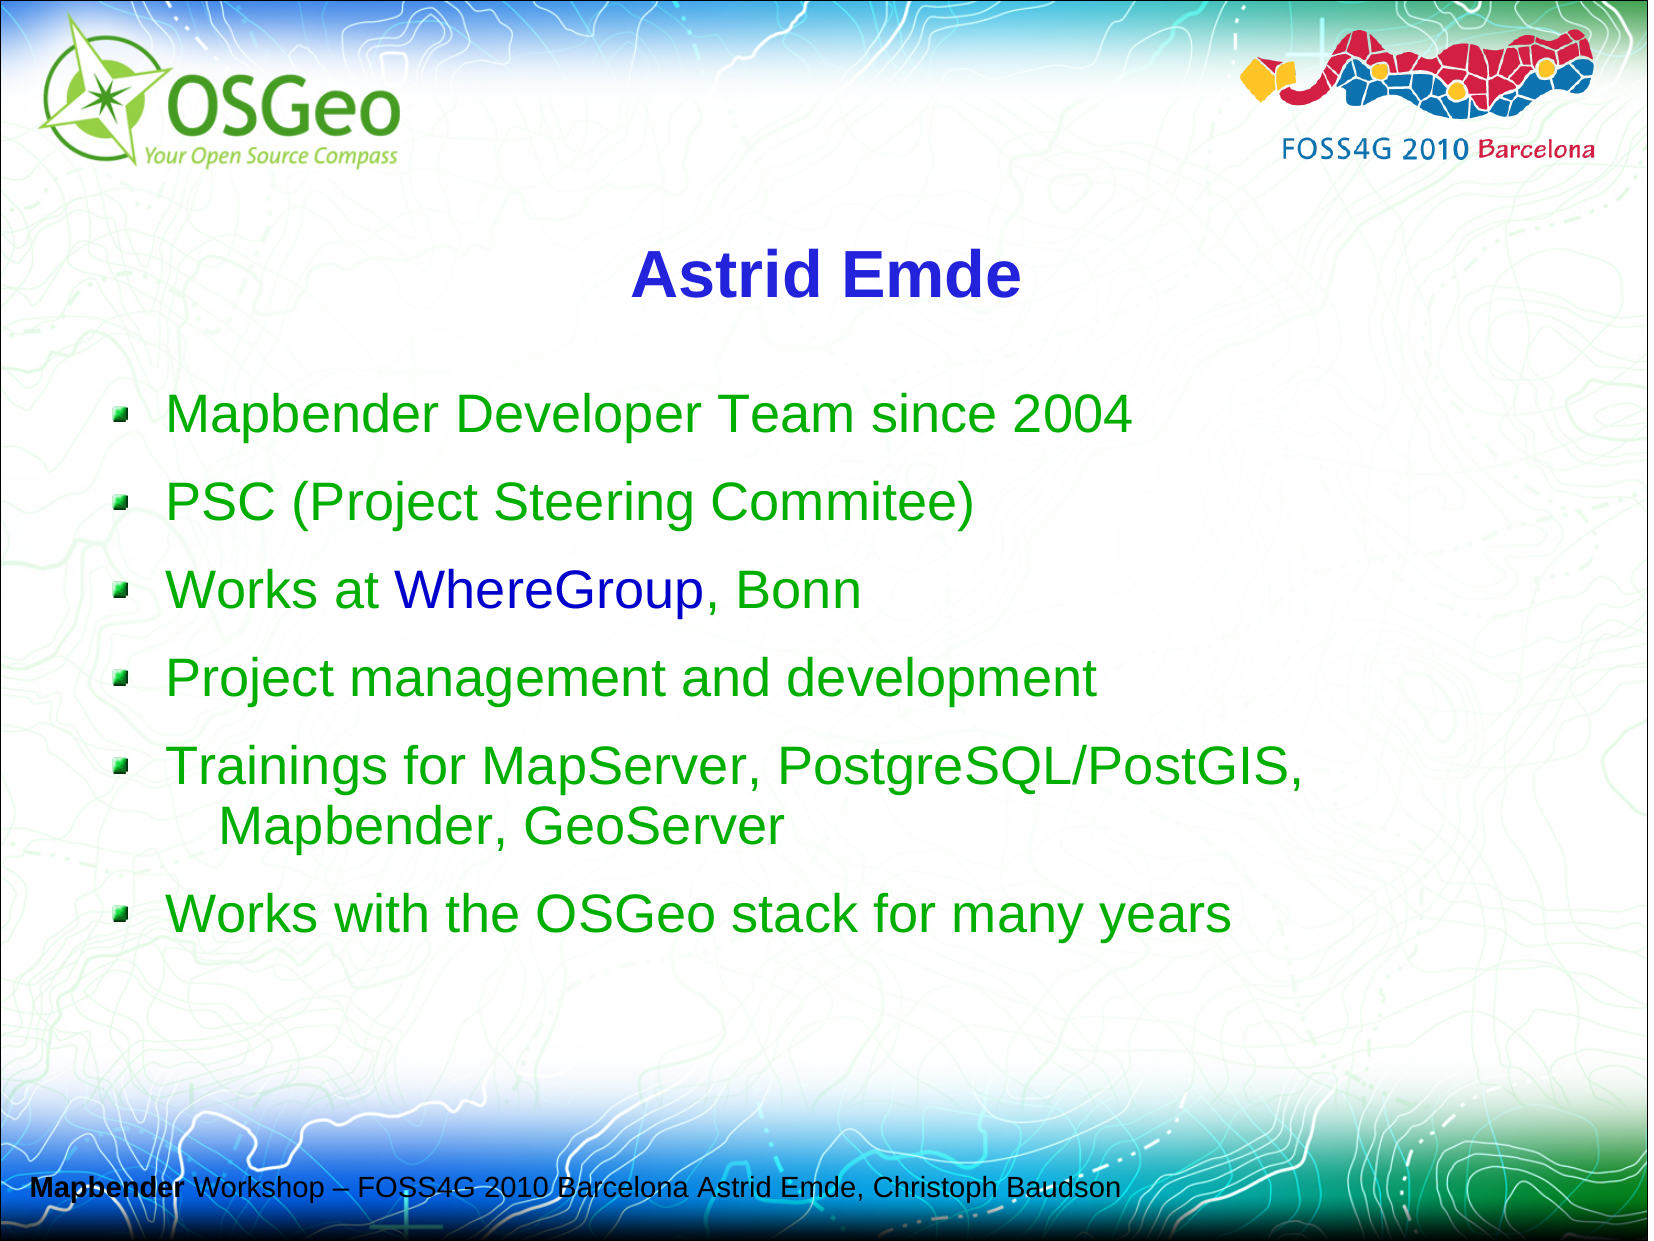

# Astrid Emde
Mapbender Developer Team since 2004
PSC (Project Steering Commitee)
Works at WhereGroup, Bonn
Project management and development
Trainings for MapServer, PostgreSQL/PostGIS, Mapbender, GeoServer
Works with the OSGeo stack for many years